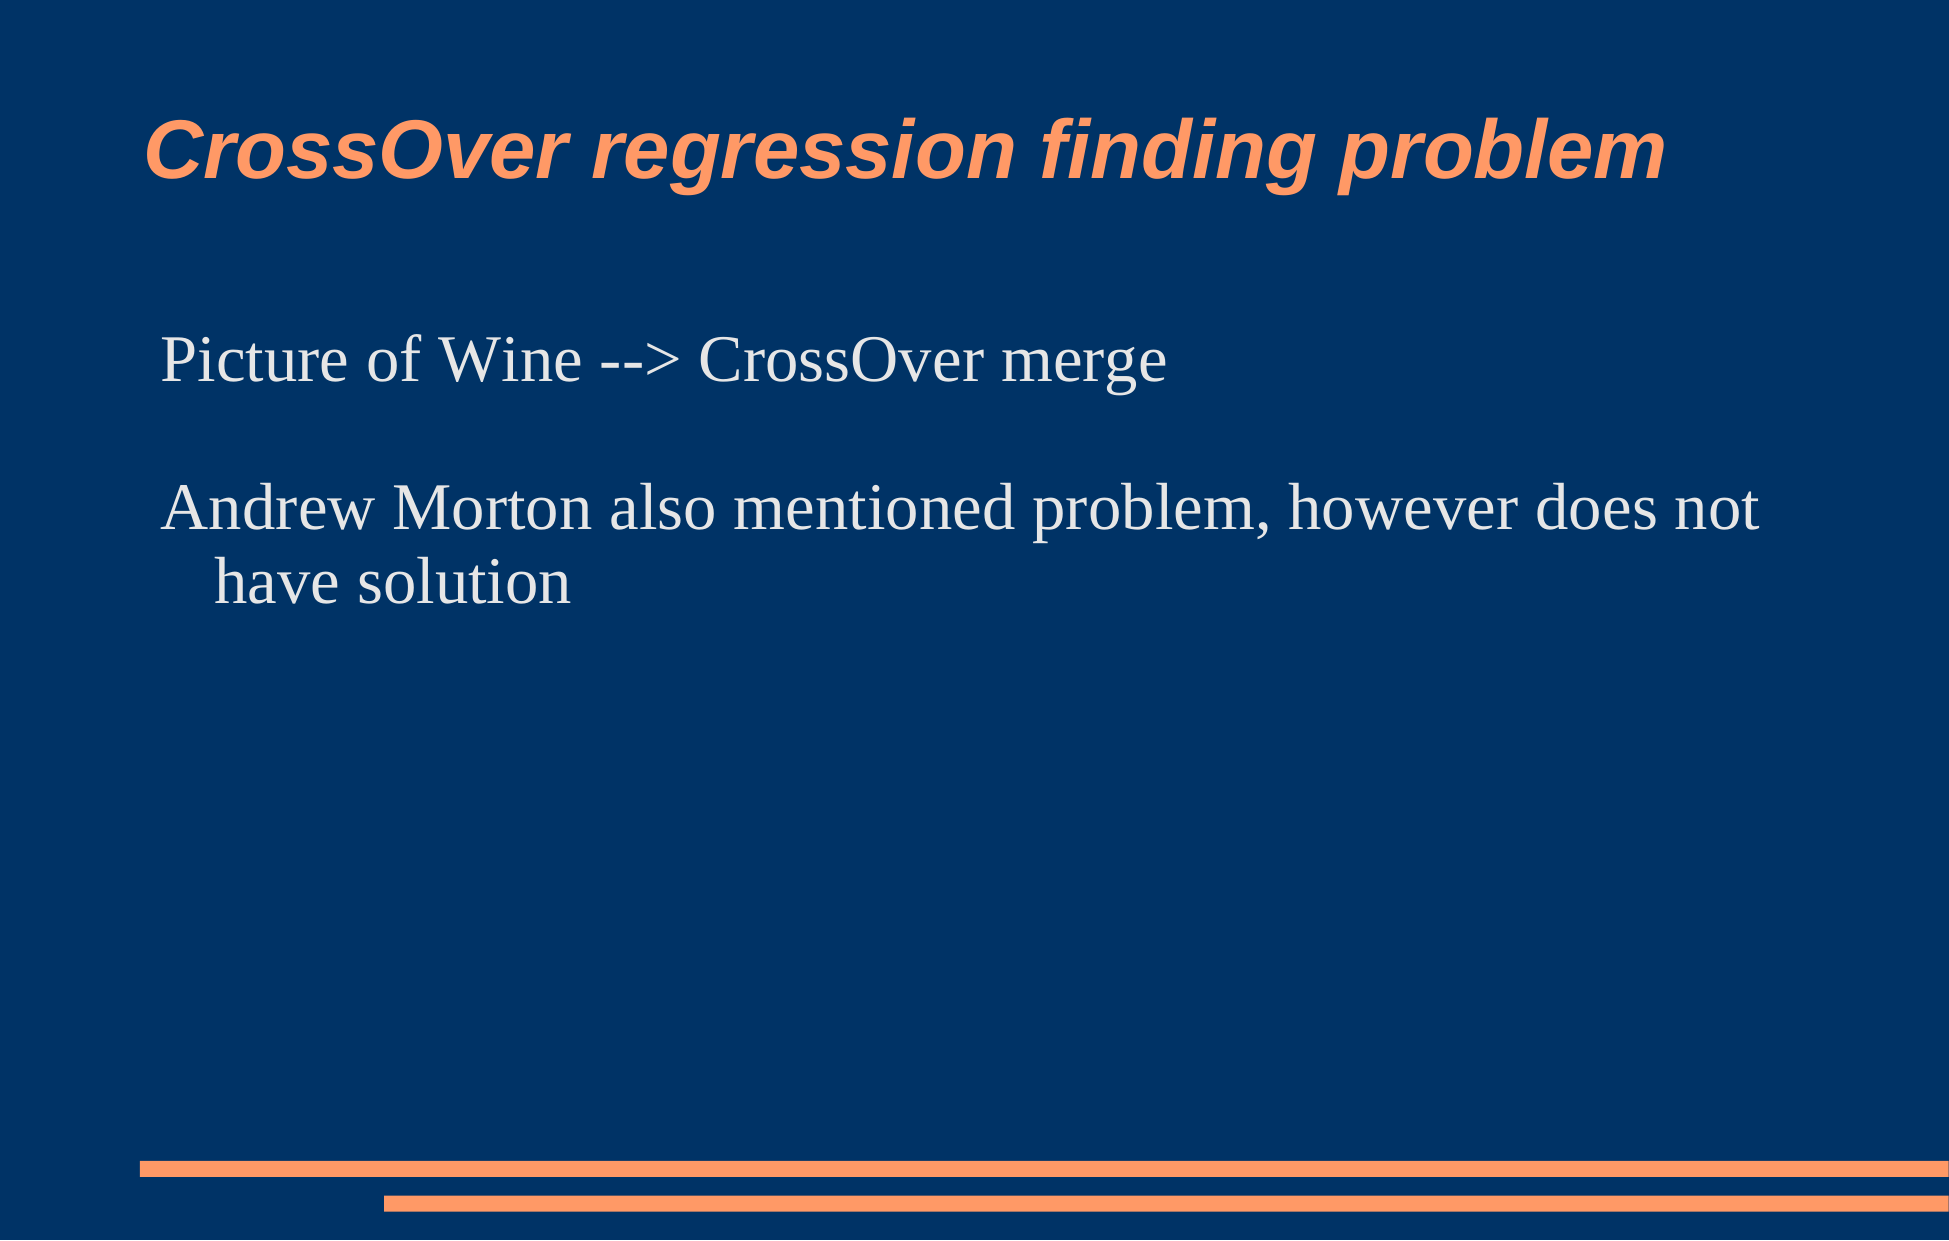

# CrossOver regression finding problem
Picture of Wine --> CrossOver merge
Andrew Morton also mentioned problem, however does not have solution